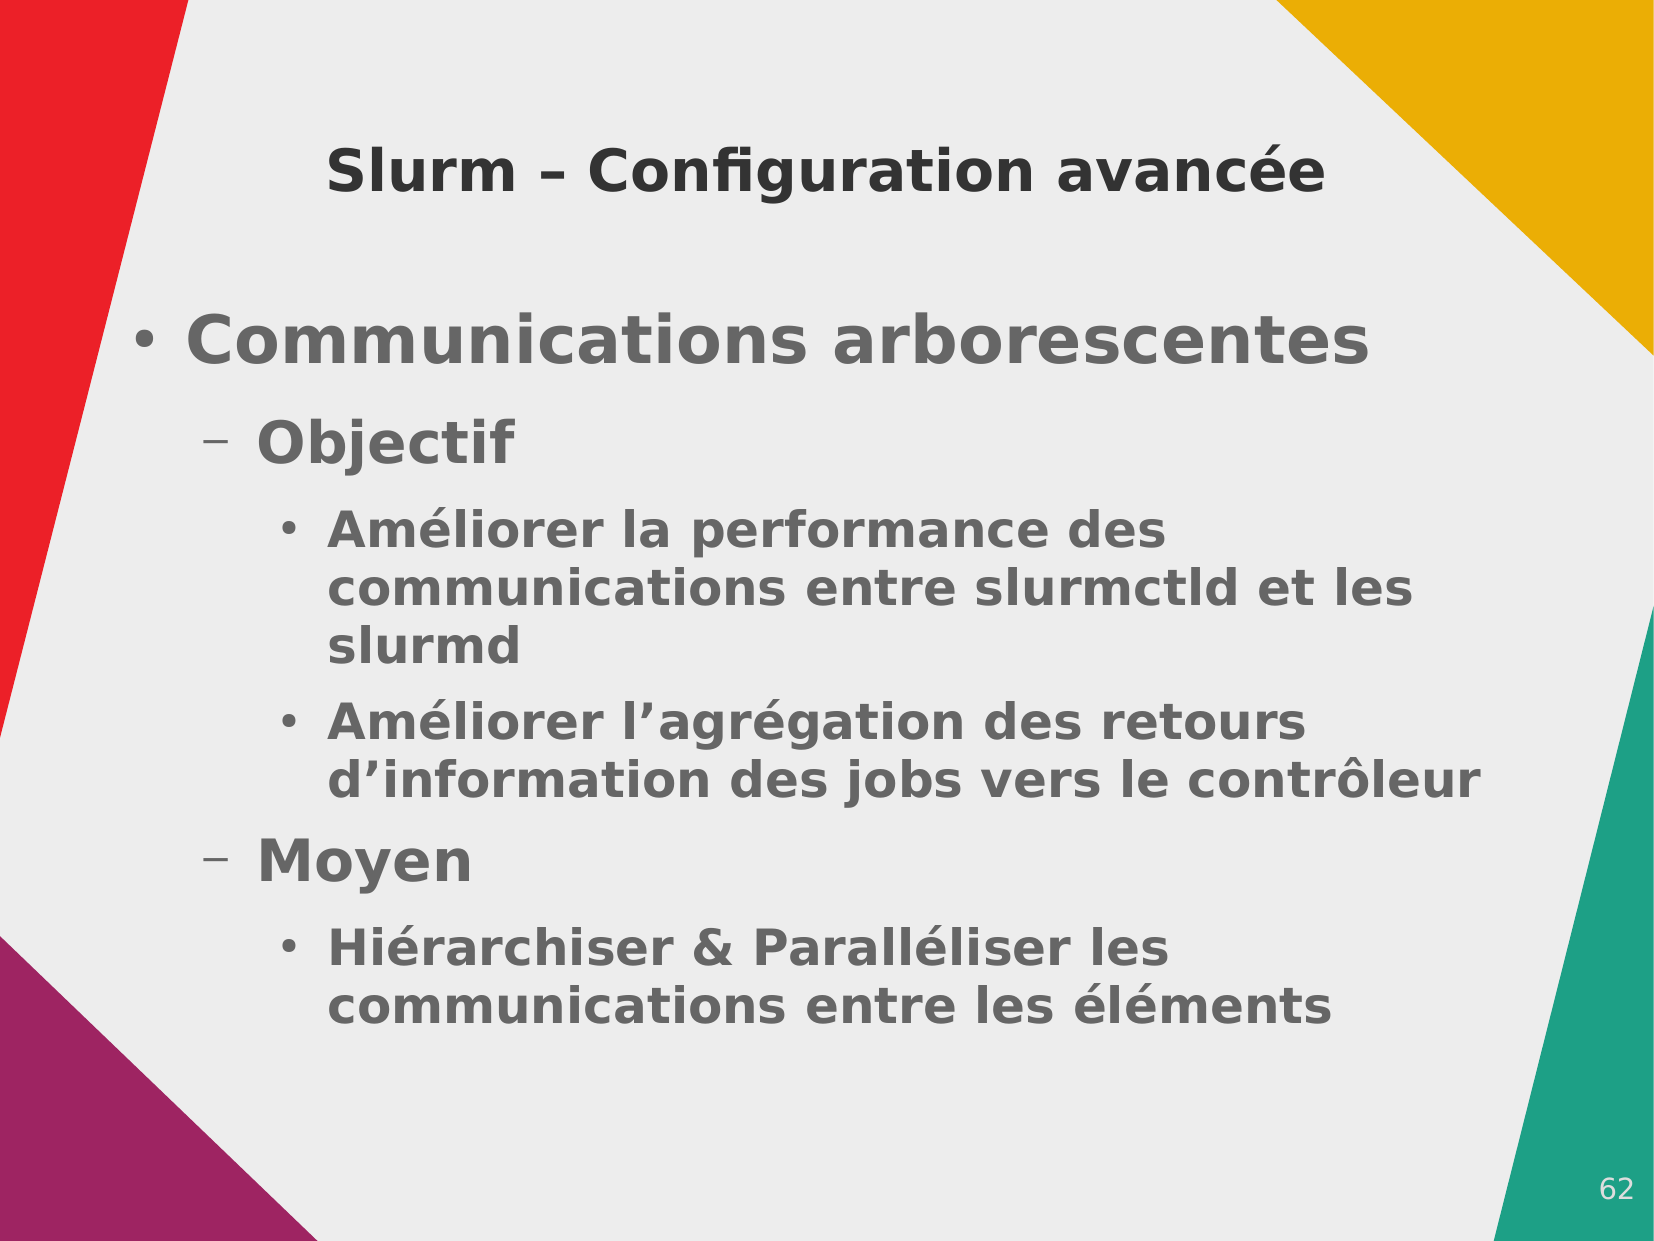

# Slurm – Configuration avancée
Communications arborescentes
Objectif
Améliorer la performance des communications entre slurmctld et les slurmd
Améliorer l’agrégation des retours d’information des jobs vers le contrôleur
Moyen
Hiérarchiser & Paralléliser les communications entre les éléments
62